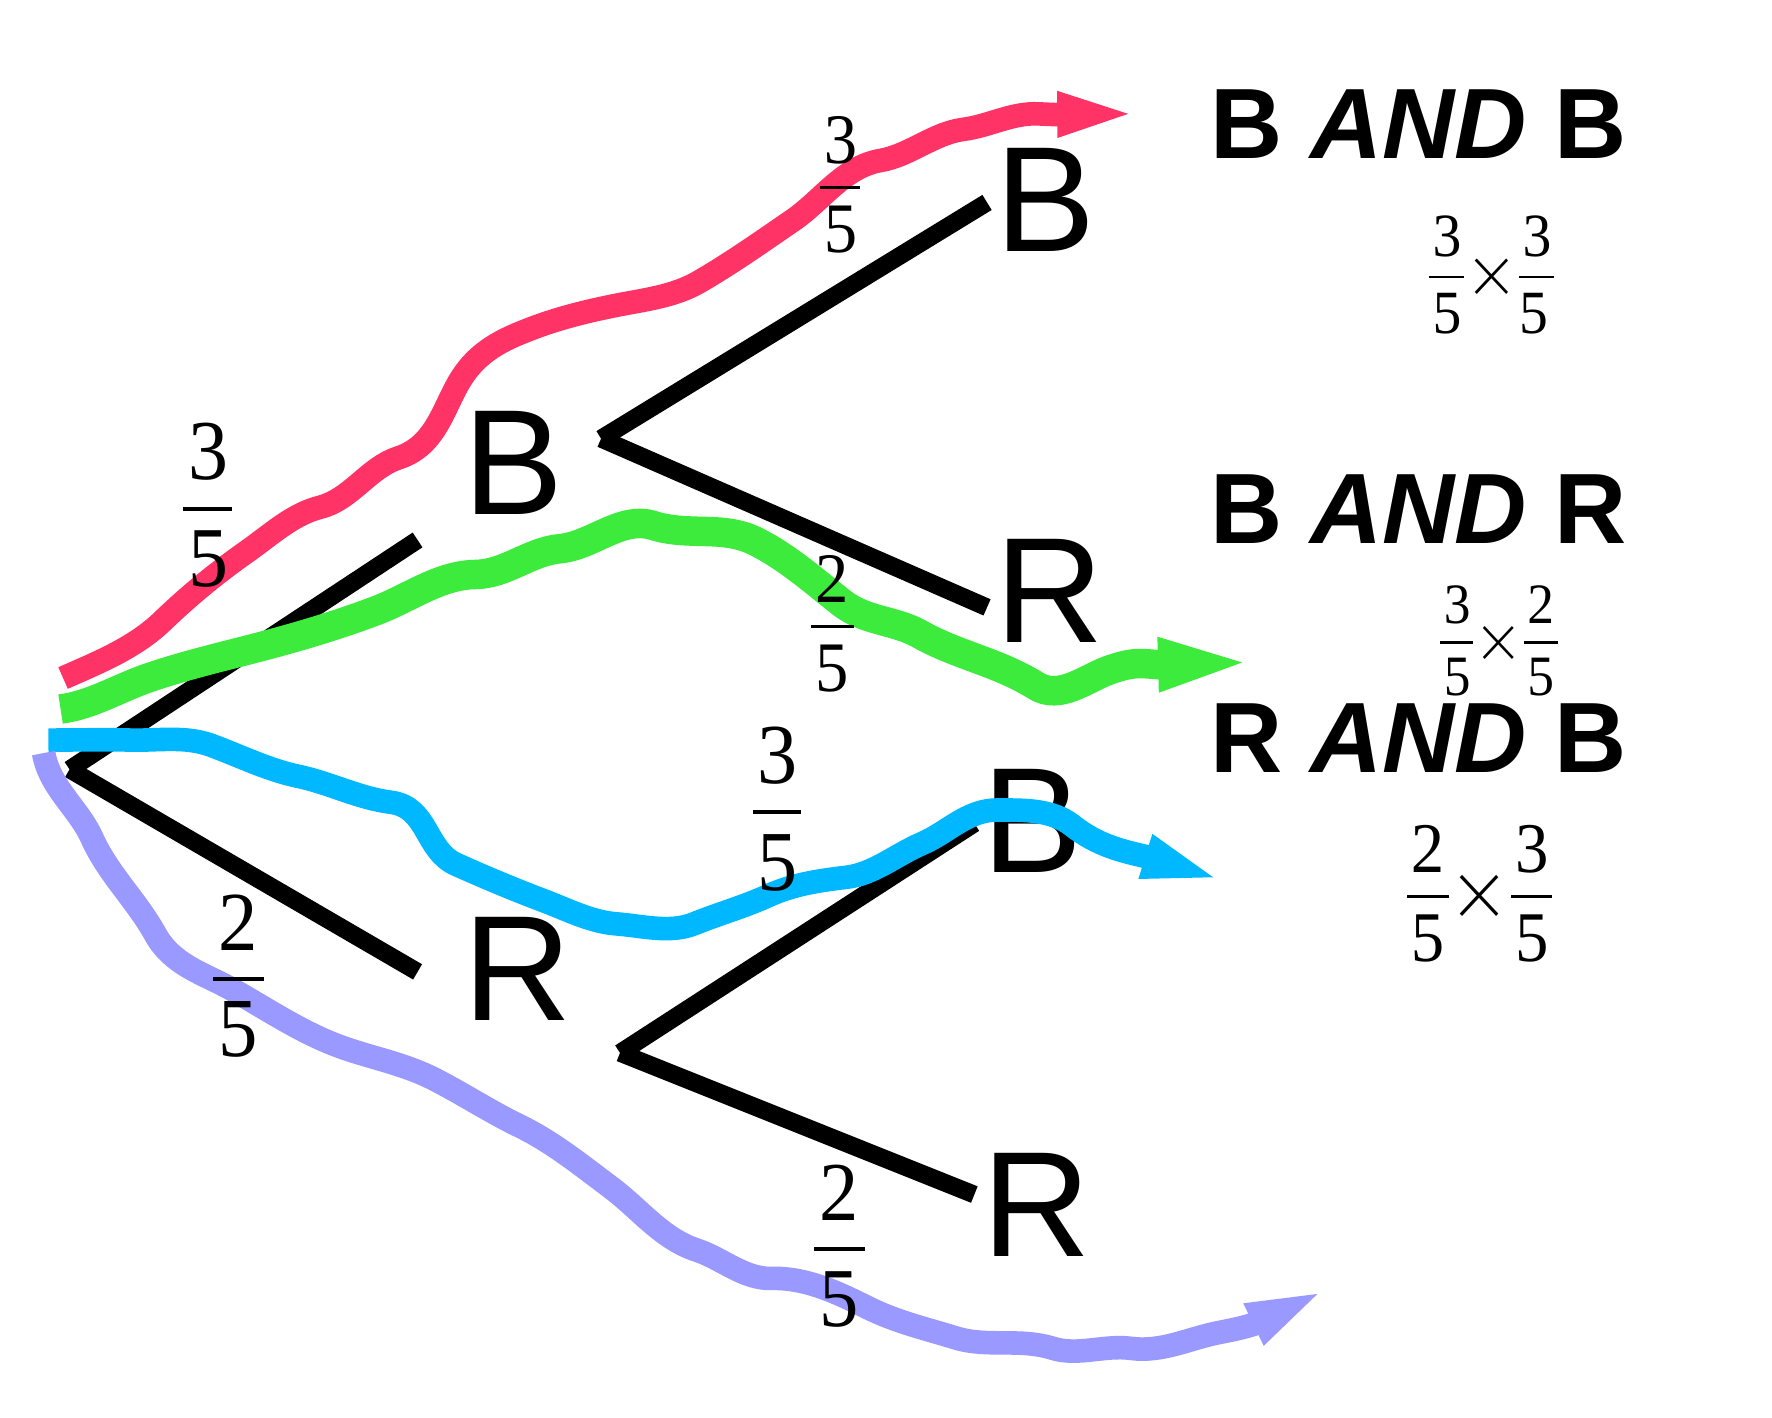

B AND B
B
B
B AND R
R
R AND B
B
R
R